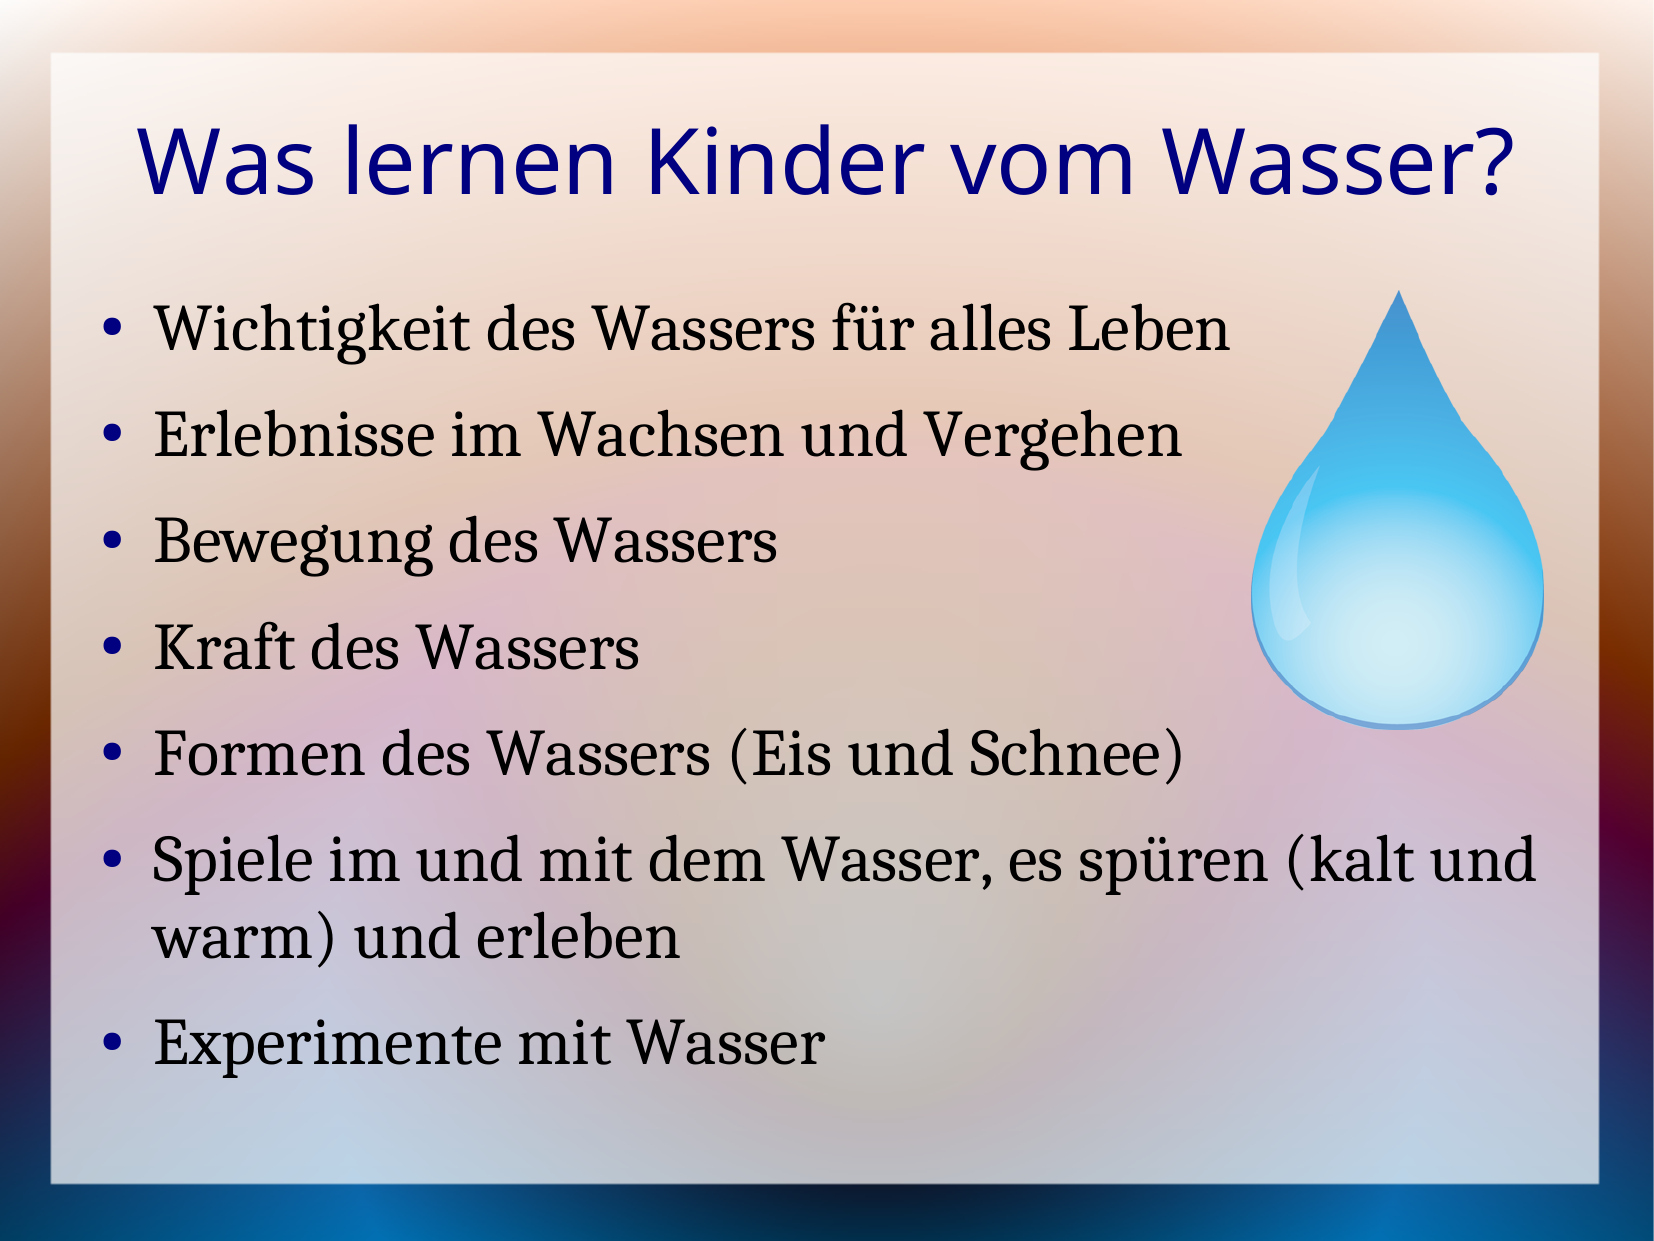

# Was lernen Kinder vom Wasser?
Wichtigkeit des Wassers für alles Leben
Erlebnisse im Wachsen und Vergehen
Bewegung des Wassers
Kraft des Wassers
Formen des Wassers (Eis und Schnee)
Spiele im und mit dem Wasser, es spüren (kalt und warm) und erleben
Experimente mit Wasser